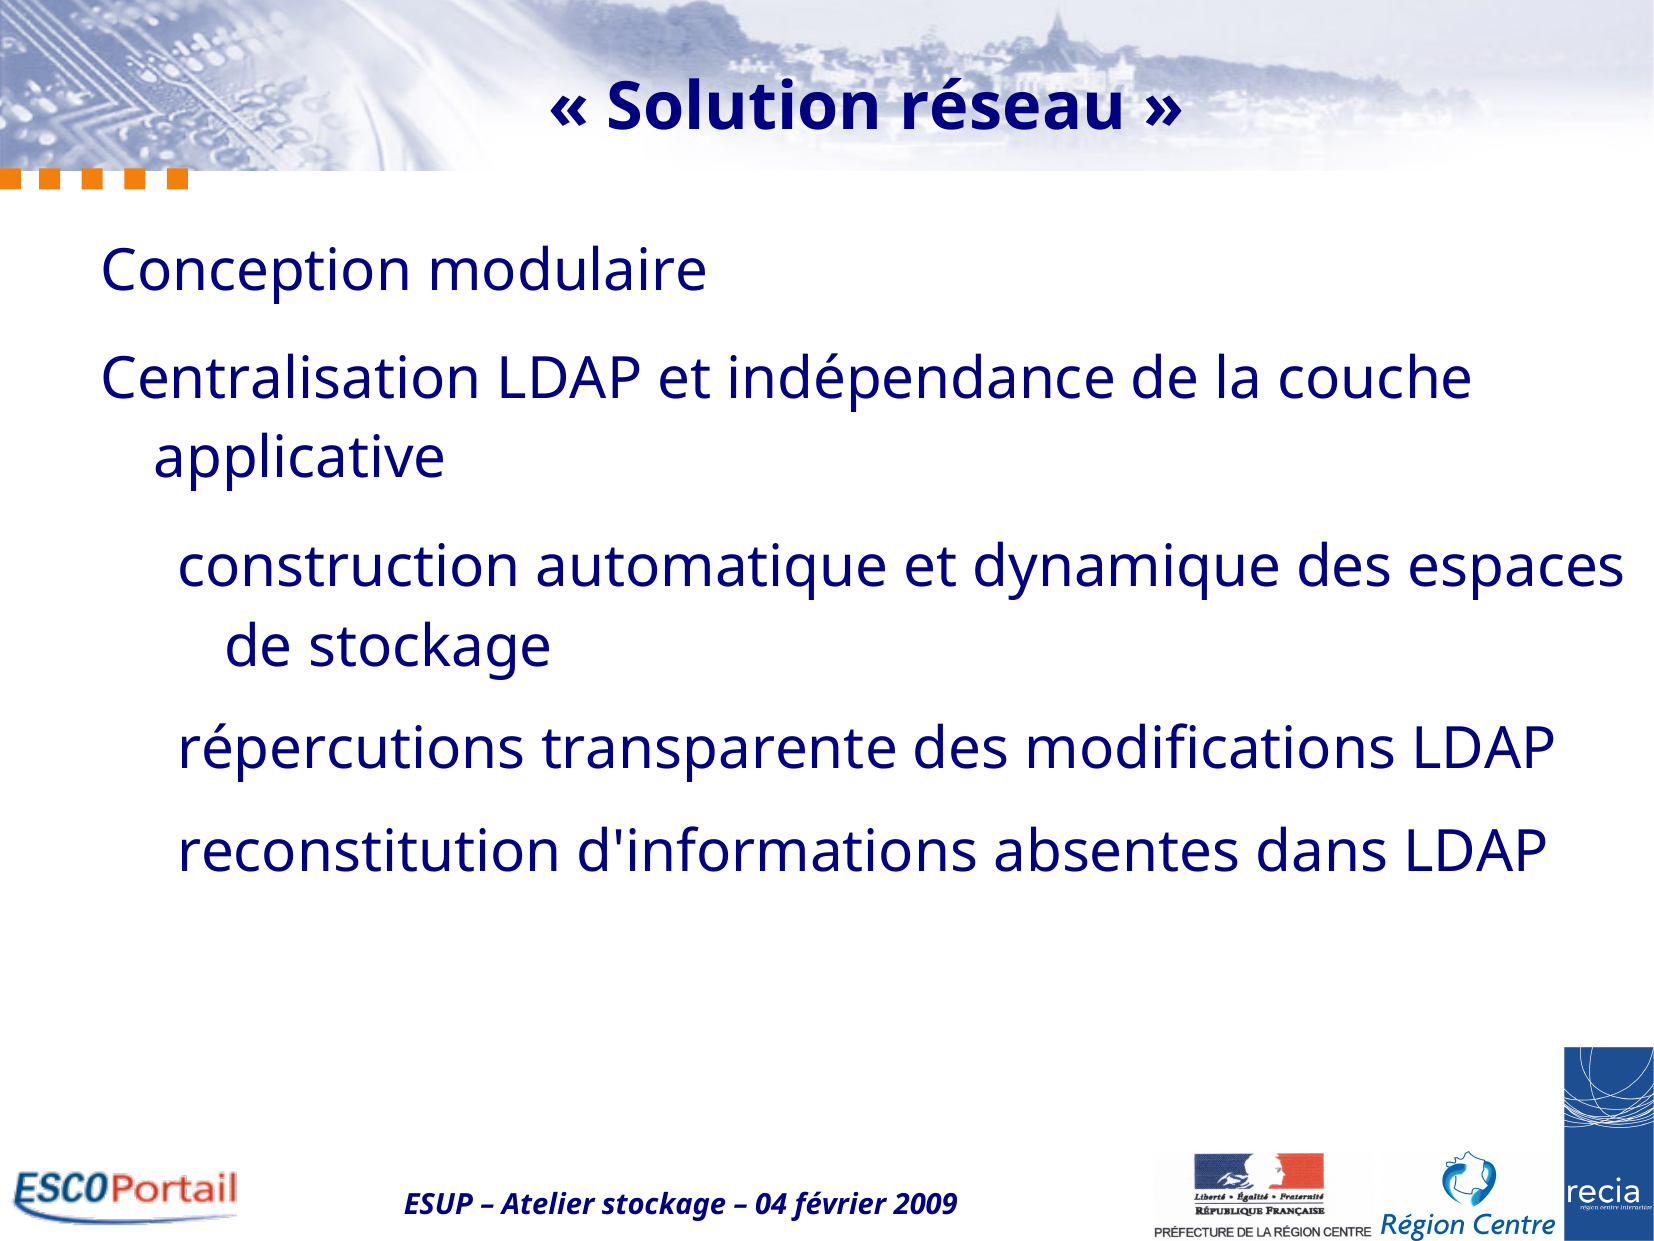

# « Solution réseau »
Conception modulaire
Centralisation LDAP et indépendance de la couche applicative
construction automatique et dynamique des espaces de stockage
répercutions transparente des modifications LDAP
reconstitution d'informations absentes dans LDAP